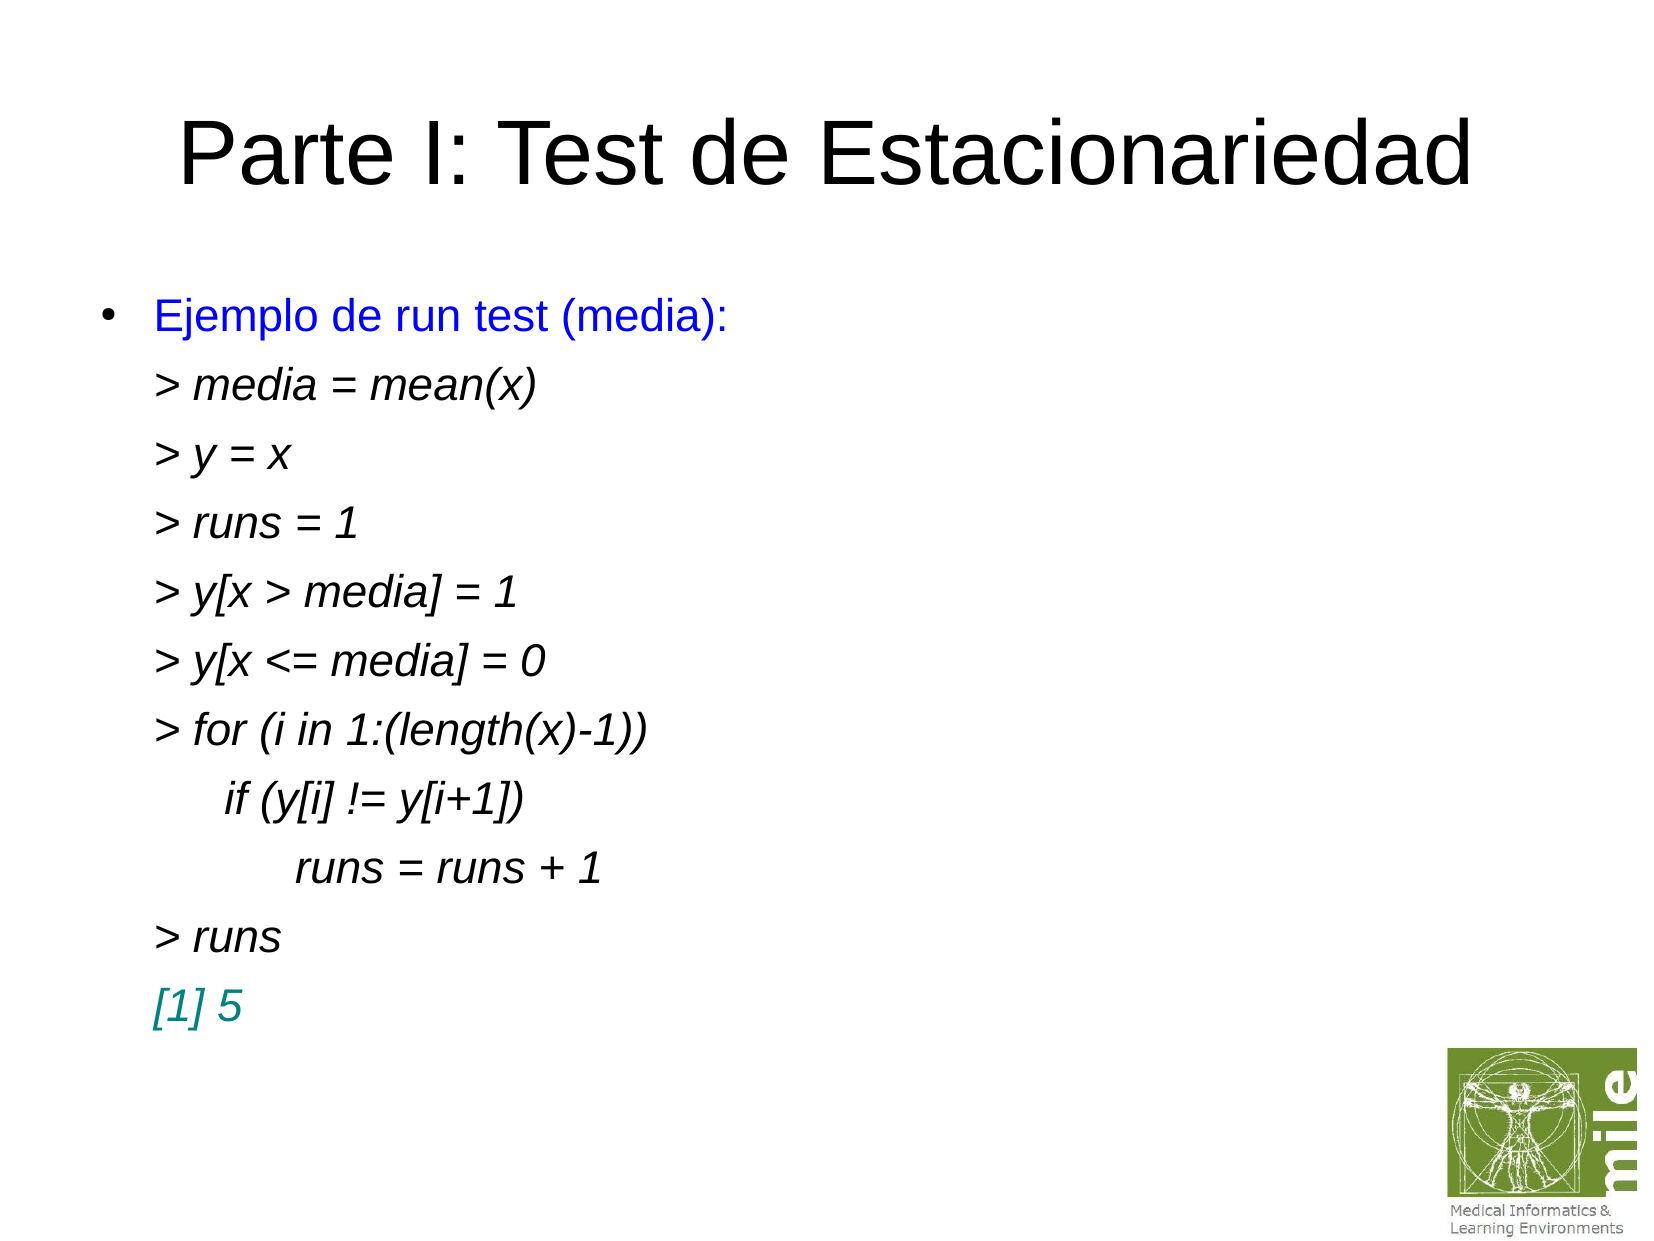

# Parte I: Test de Estacionariedad
Ejemplo de run test (media):
> media = mean(x)
> y = x
> runs = 1
> y[x > media] = 1
> y[x <= media] = 0
> for (i in 1:(length(x)-1))
if (y[i] != y[i+1])
runs = runs + 1
> runs
[1] 5